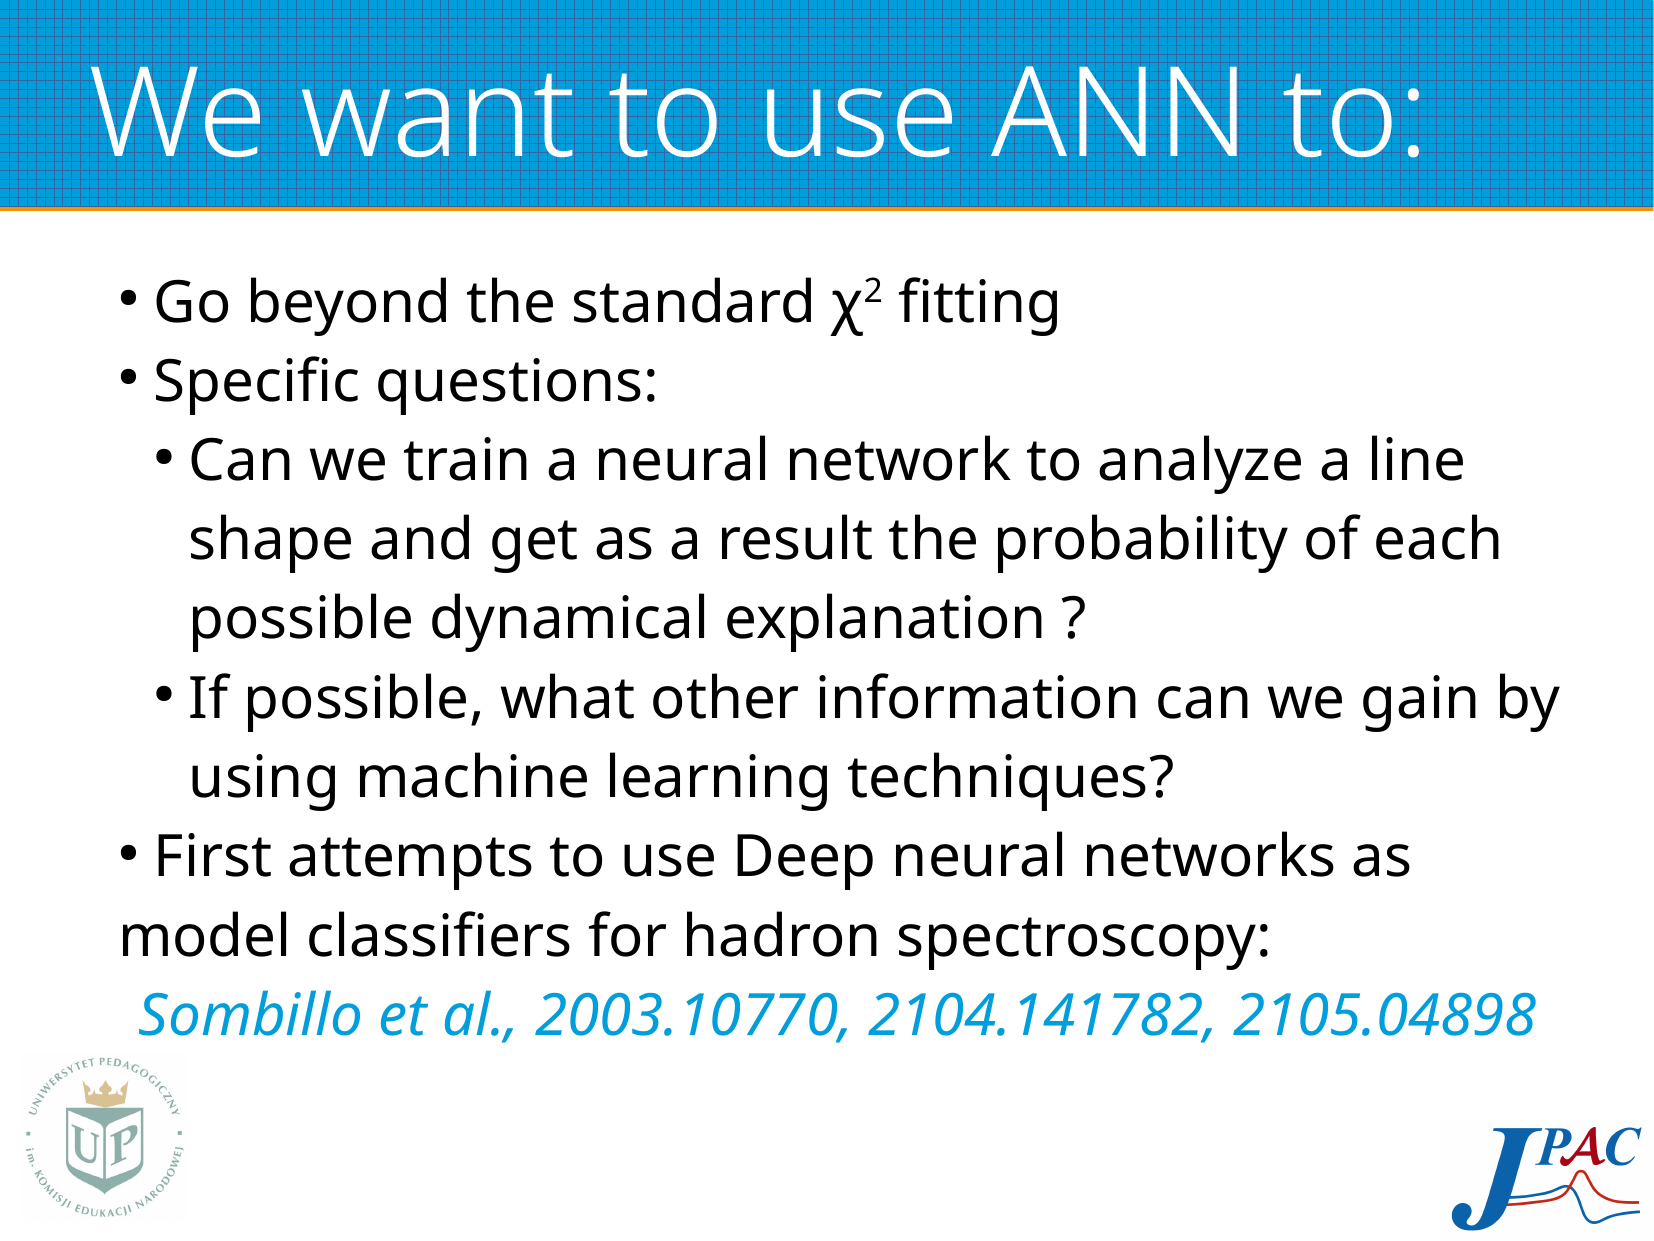

# We want to use ANN to:
 Go beyond the standard χ2 fitting
 Specific questions:
Can we train a neural network to analyze a line shape and get as a result the probability of each possible dynamical explanation ?
If possible, what other information can we gain by using machine learning techniques?
 First attempts to use Deep neural networks as model classifiers for hadron spectroscopy:
Sombillo et al., 2003.10770, 2104.141782, 2105.04898